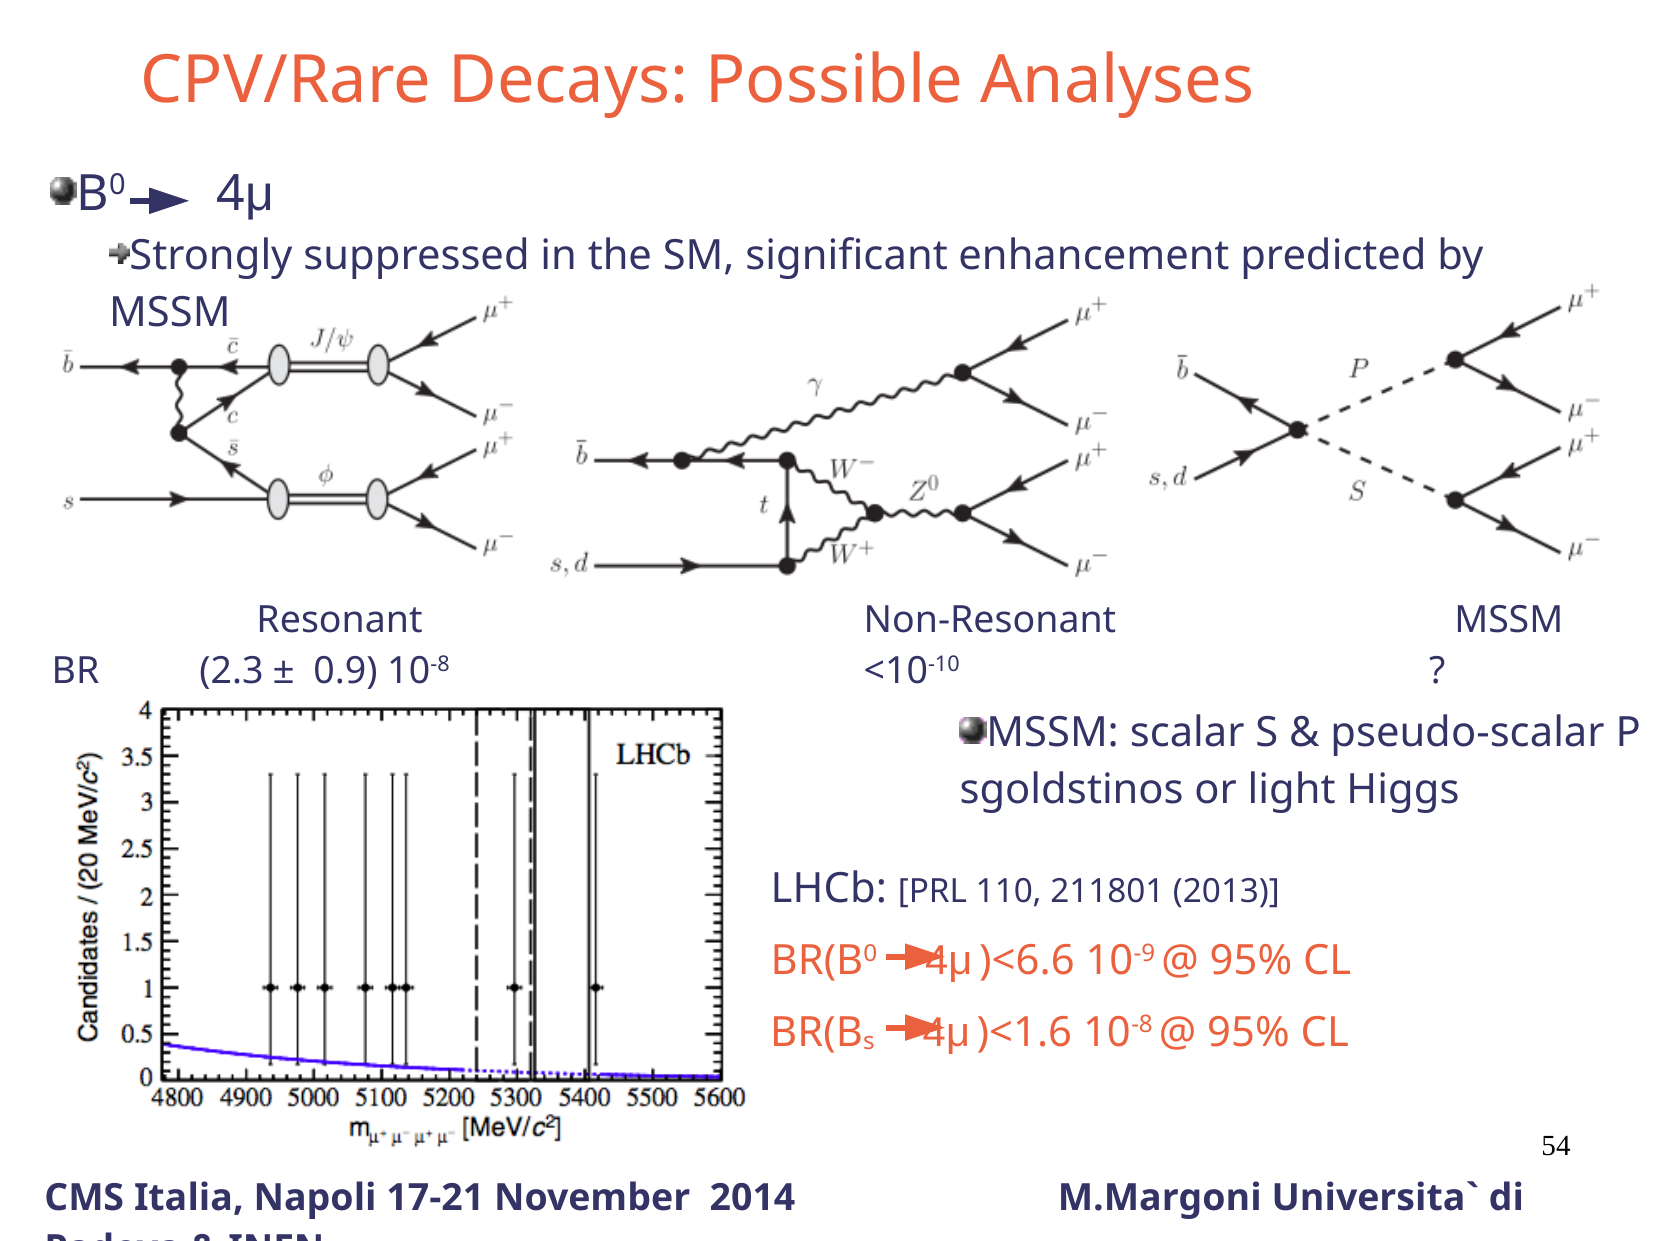

CPV/Rare Decays: Possible Analyses
B0 4μ
Strongly suppressed in the SM, significant enhancement predicted by MSSM
 Resonant						Non-Resonant					MSSM
BR		(2.3 ± 0.9) 10-8						<10-10						 ?
MSSM: scalar S & pseudo-scalar P sgoldstinos or light Higgs
LHCb: [PRL 110, 211801 (2013)]
BR(B0 4μ )<6.6 10-9 @ 95% CL
BR(Bs 4μ )<1.6 10-8 @ 95% CL
54
CMS Italia, Napoli 17-21 November 2014 M.Margoni Universita` di Padova & INFN